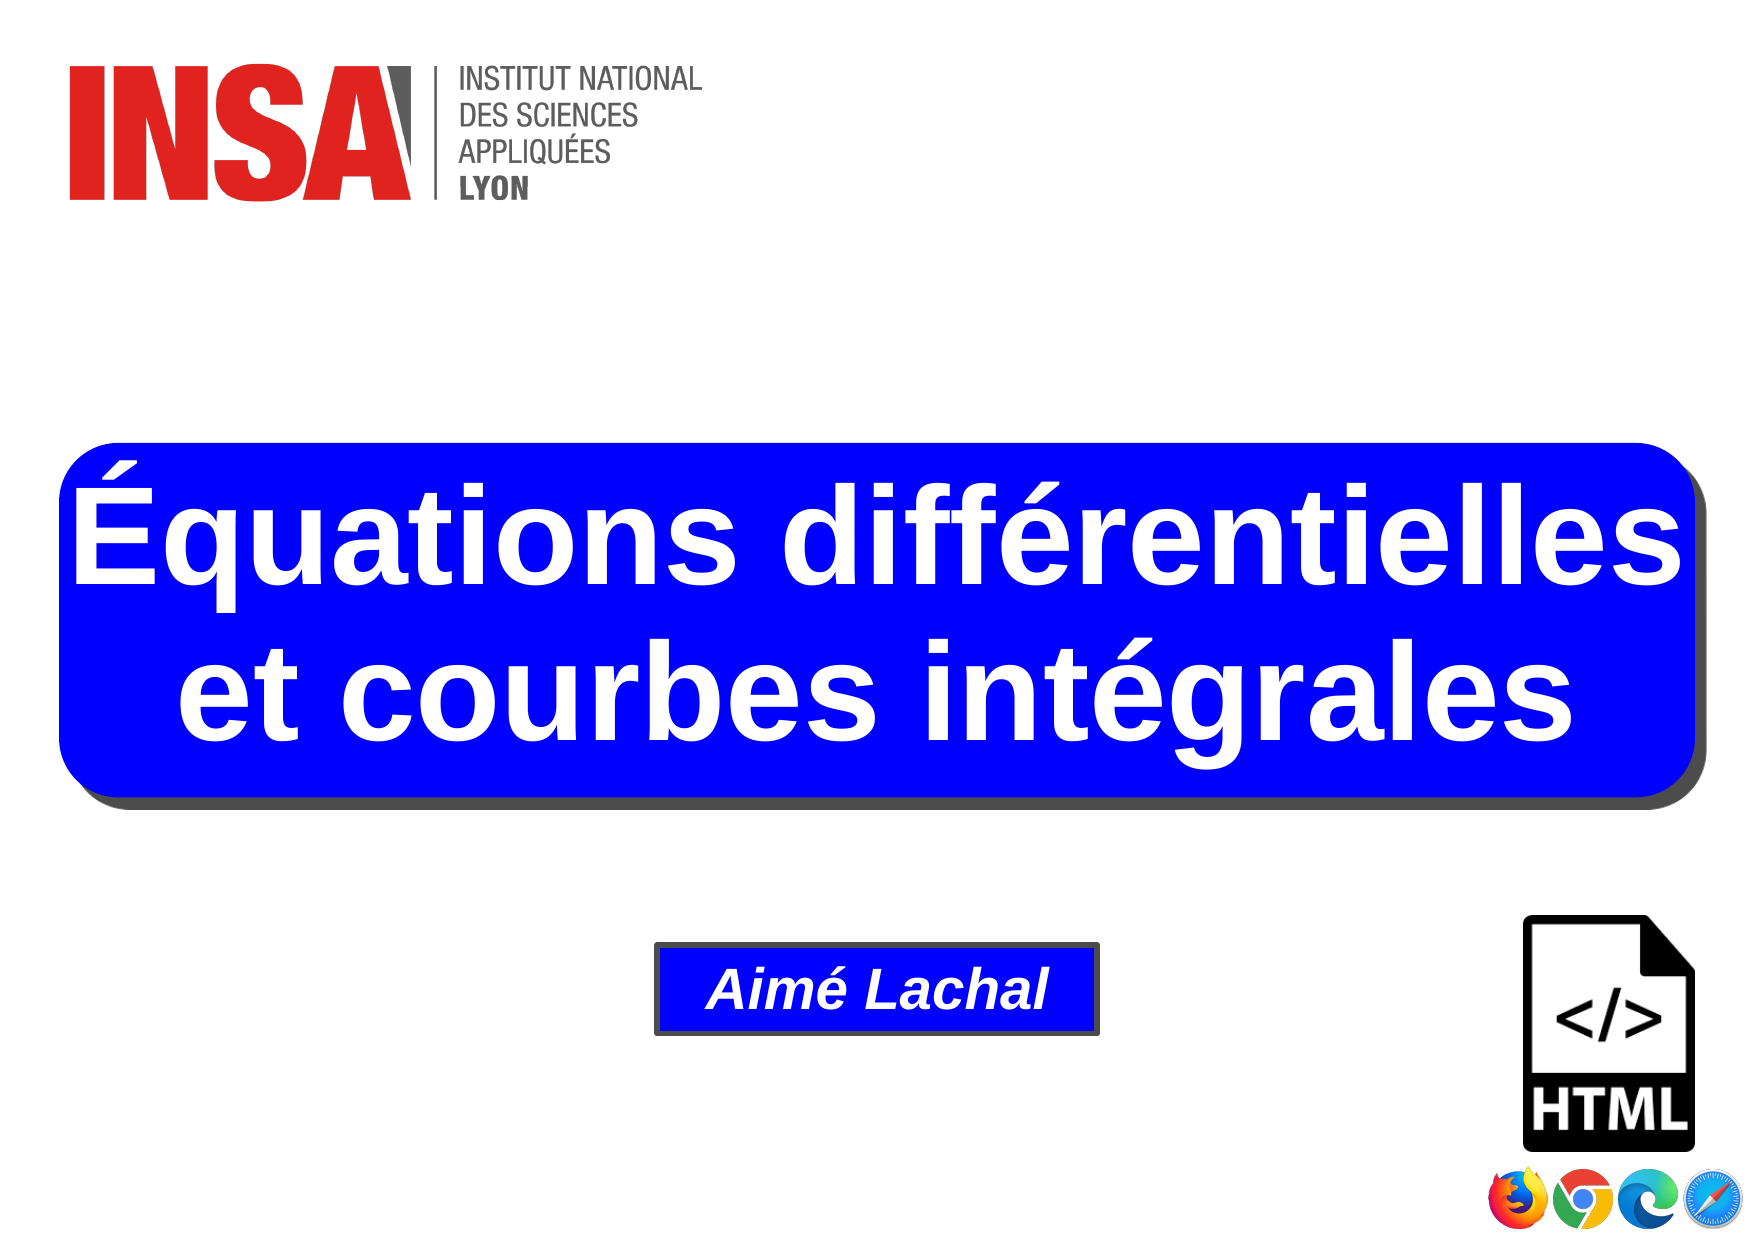

Équations différentielles
et courbes intégrales
# Aimé Lachal